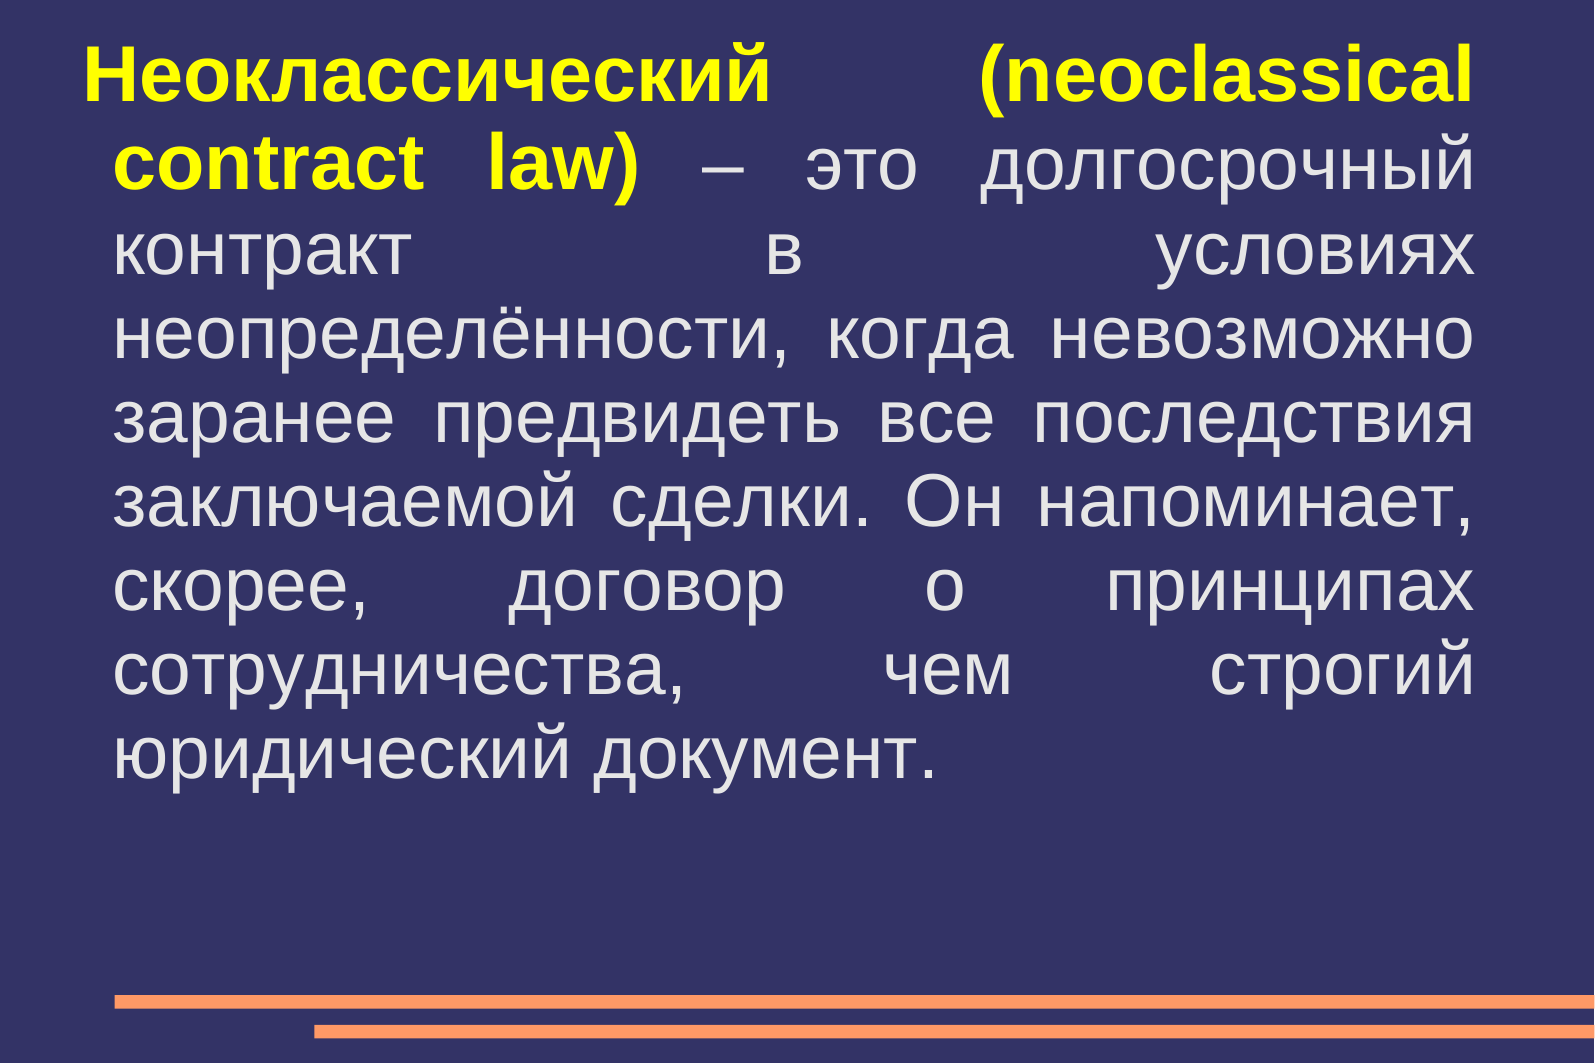

# Неоклассический (neoclassical contract law) – это долгосрочный контракт в условиях неопределённости, когда невозможно заранее предвидеть все последствия заключаемой сделки. Он напоминает, скорее, договор о принципах сотрудничества, чем строгий юридический документ.